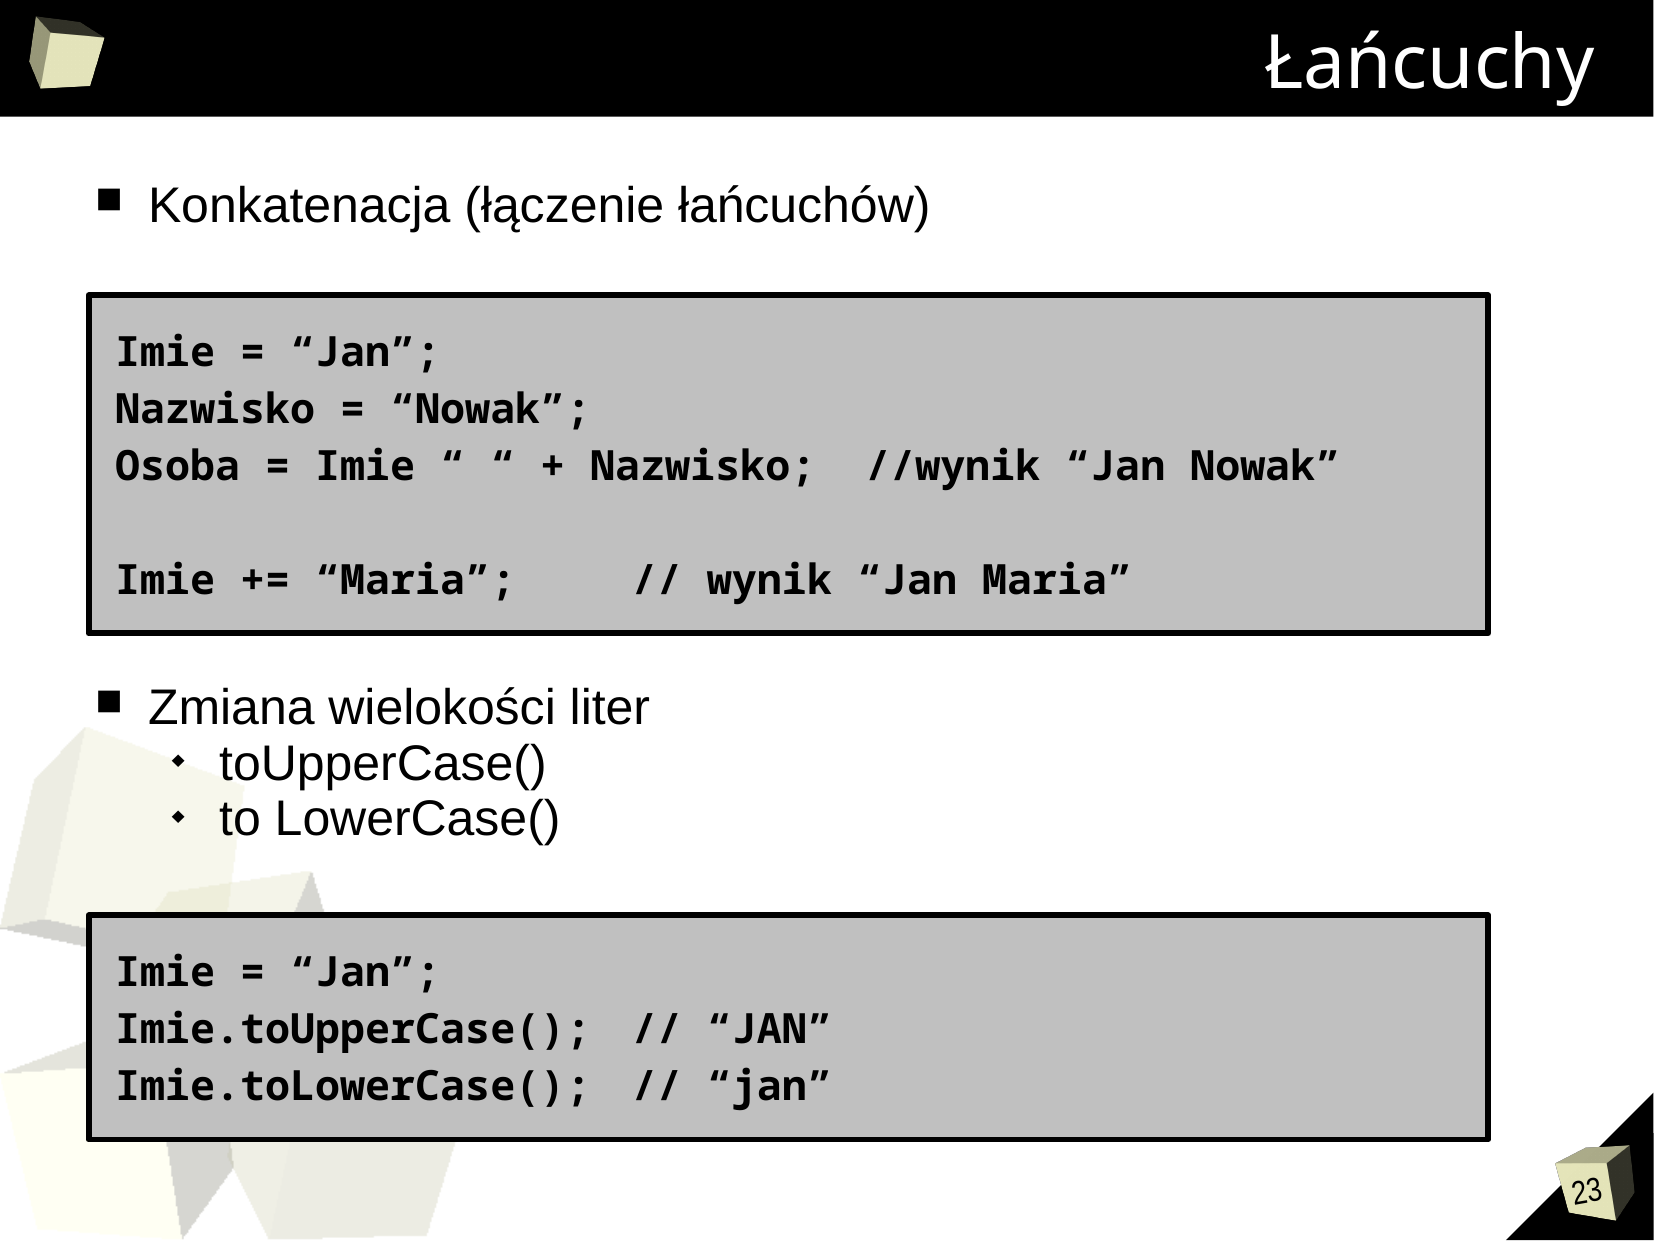

# Łańcuchy
Konkatenacja (łączenie łańcuchów)
Imie = “Jan”;
Nazwisko = “Nowak”;
Osoba = Imie “ “ + Nazwisko; //wynik “Jan Nowak”
Imie += “Maria”;		// wynik “Jan Maria”
Zmiana wielokości liter
toUpperCase()
to LowerCase()
Imie = “Jan”;
Imie.toUpperCase();	// “JAN”
Imie.toLowerCase();	// “jan”